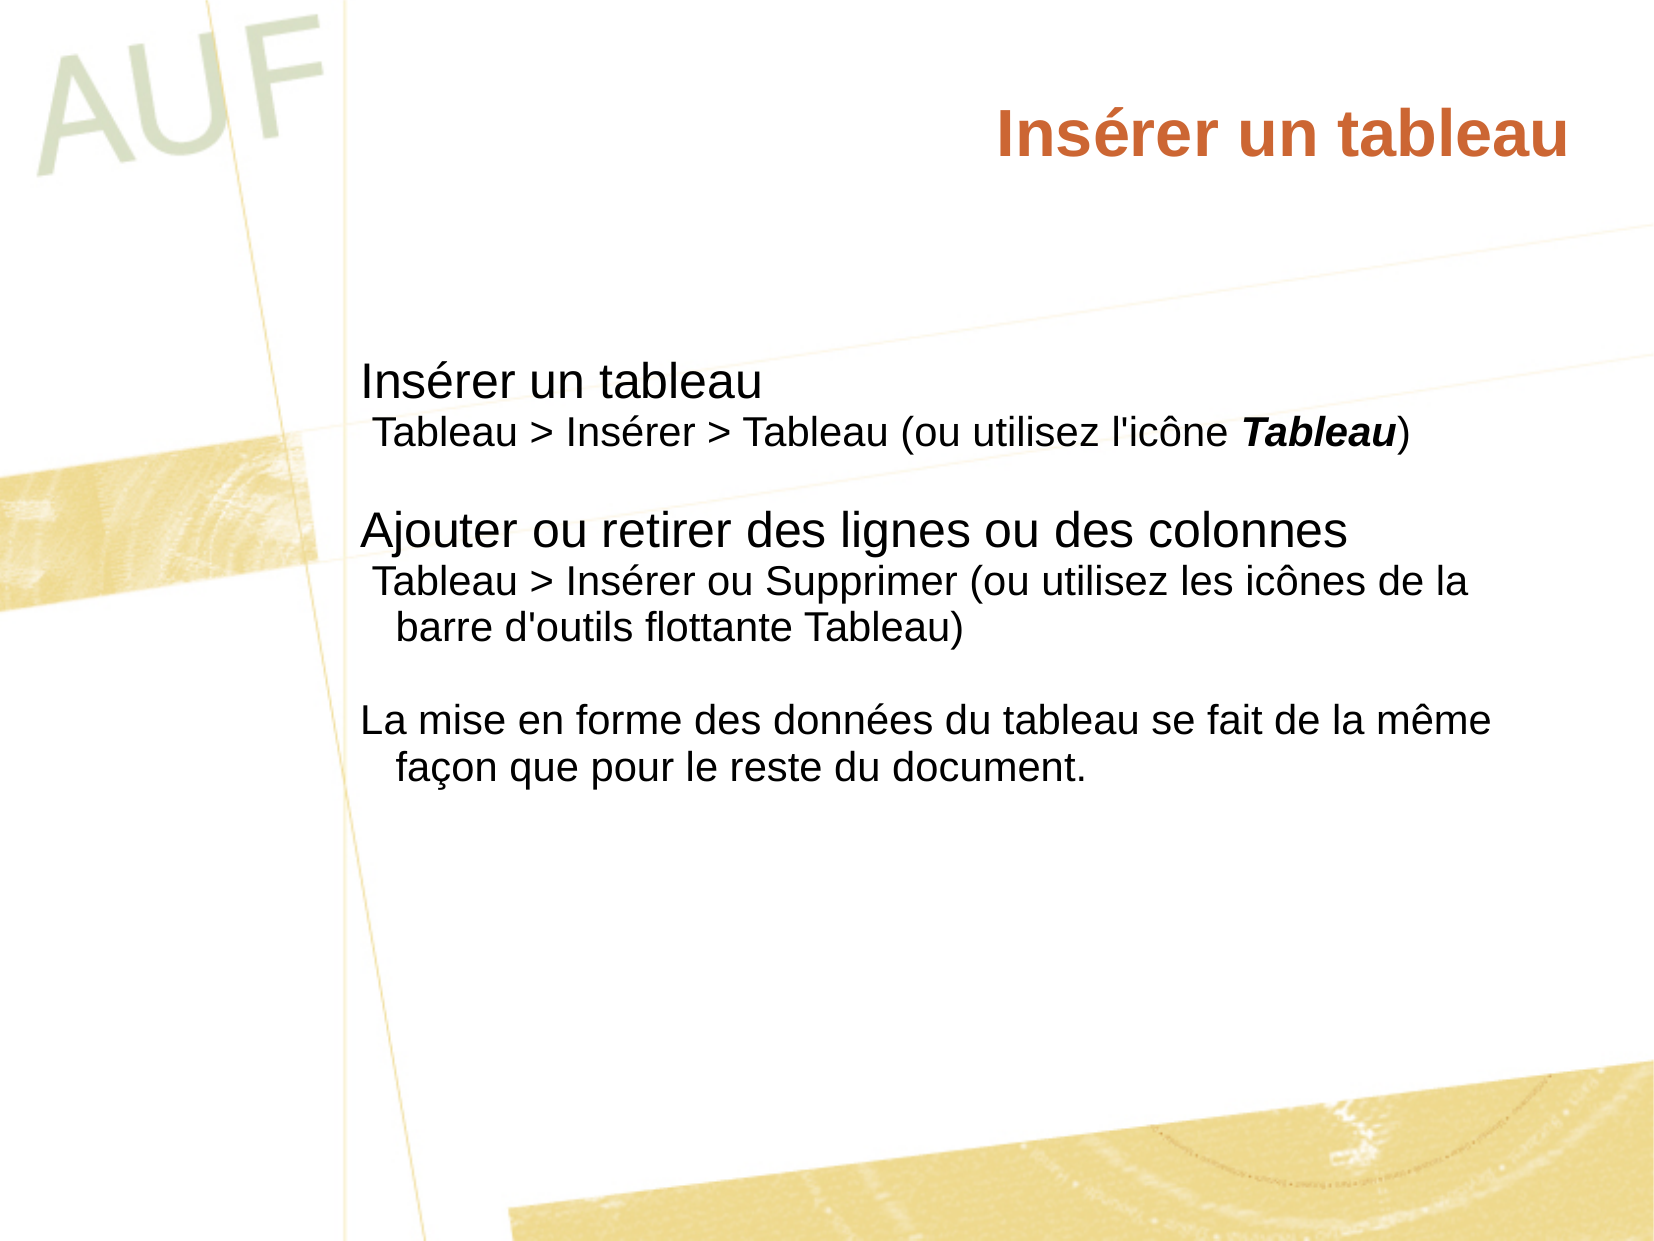

# Insérer un tableau
Insérer un tableau
 Tableau > Insérer > Tableau (ou utilisez l'icône Tableau)
Ajouter ou retirer des lignes ou des colonnes
 Tableau > Insérer ou Supprimer (ou utilisez les icônes de la barre d'outils flottante Tableau)
La mise en forme des données du tableau se fait de la même façon que pour le reste du document.